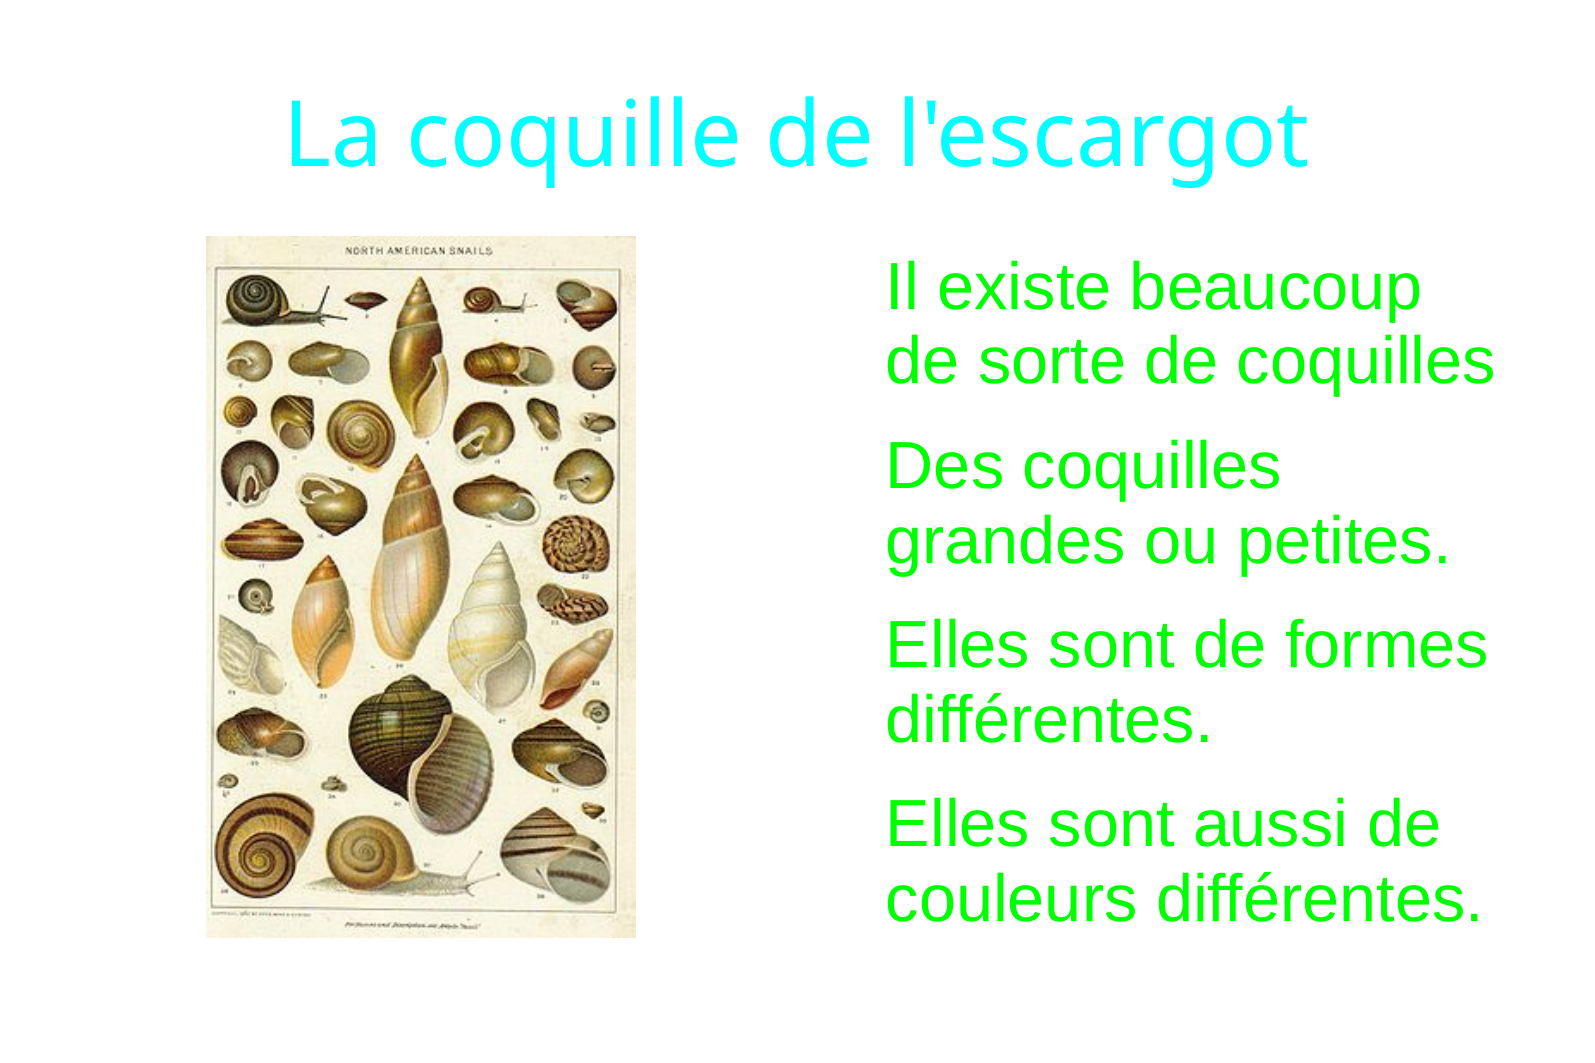

# La coquille de l'escargot
Il existe beaucoup de sorte de coquilles
Des coquilles grandes ou petites.
Elles sont de formes différentes.
Elles sont aussi de couleurs différentes.